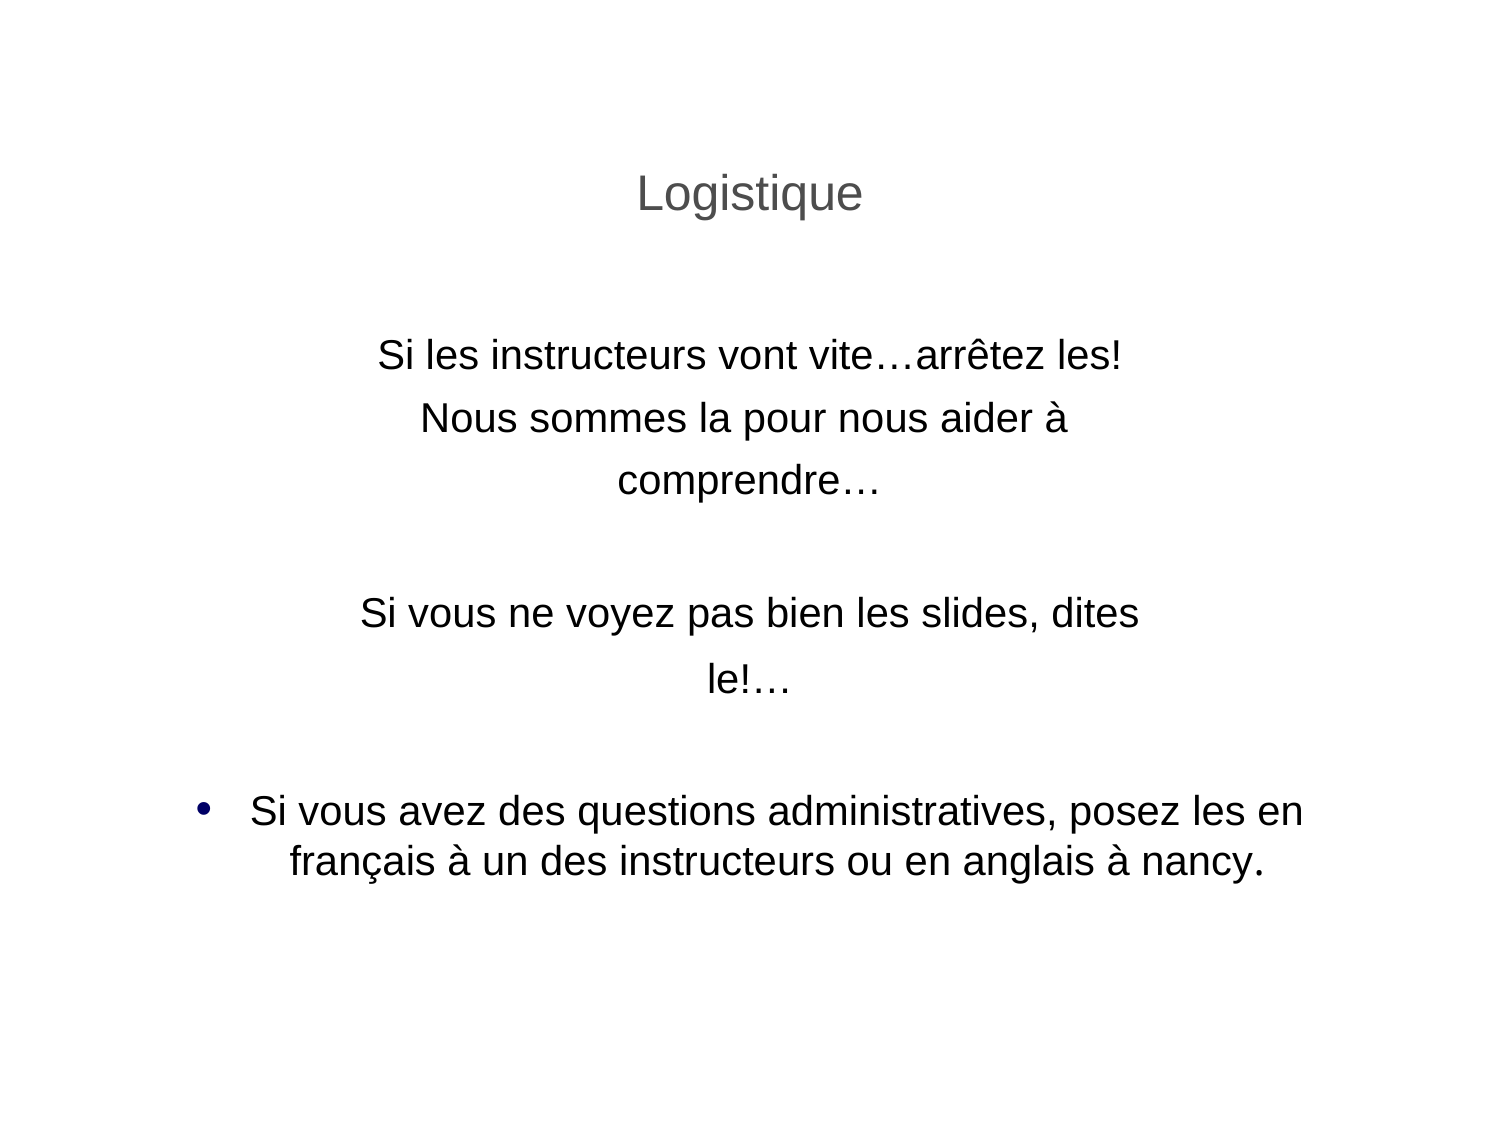

# Logistique
Si les instructeurs vont vite…arrêtez les!
Nous sommes la pour nous aider à
comprendre…
Si vous ne voyez pas bien les slides, dites
le!…
Si vous avez des questions administratives, posez les en français à un des instructeurs ou en anglais à nancy.